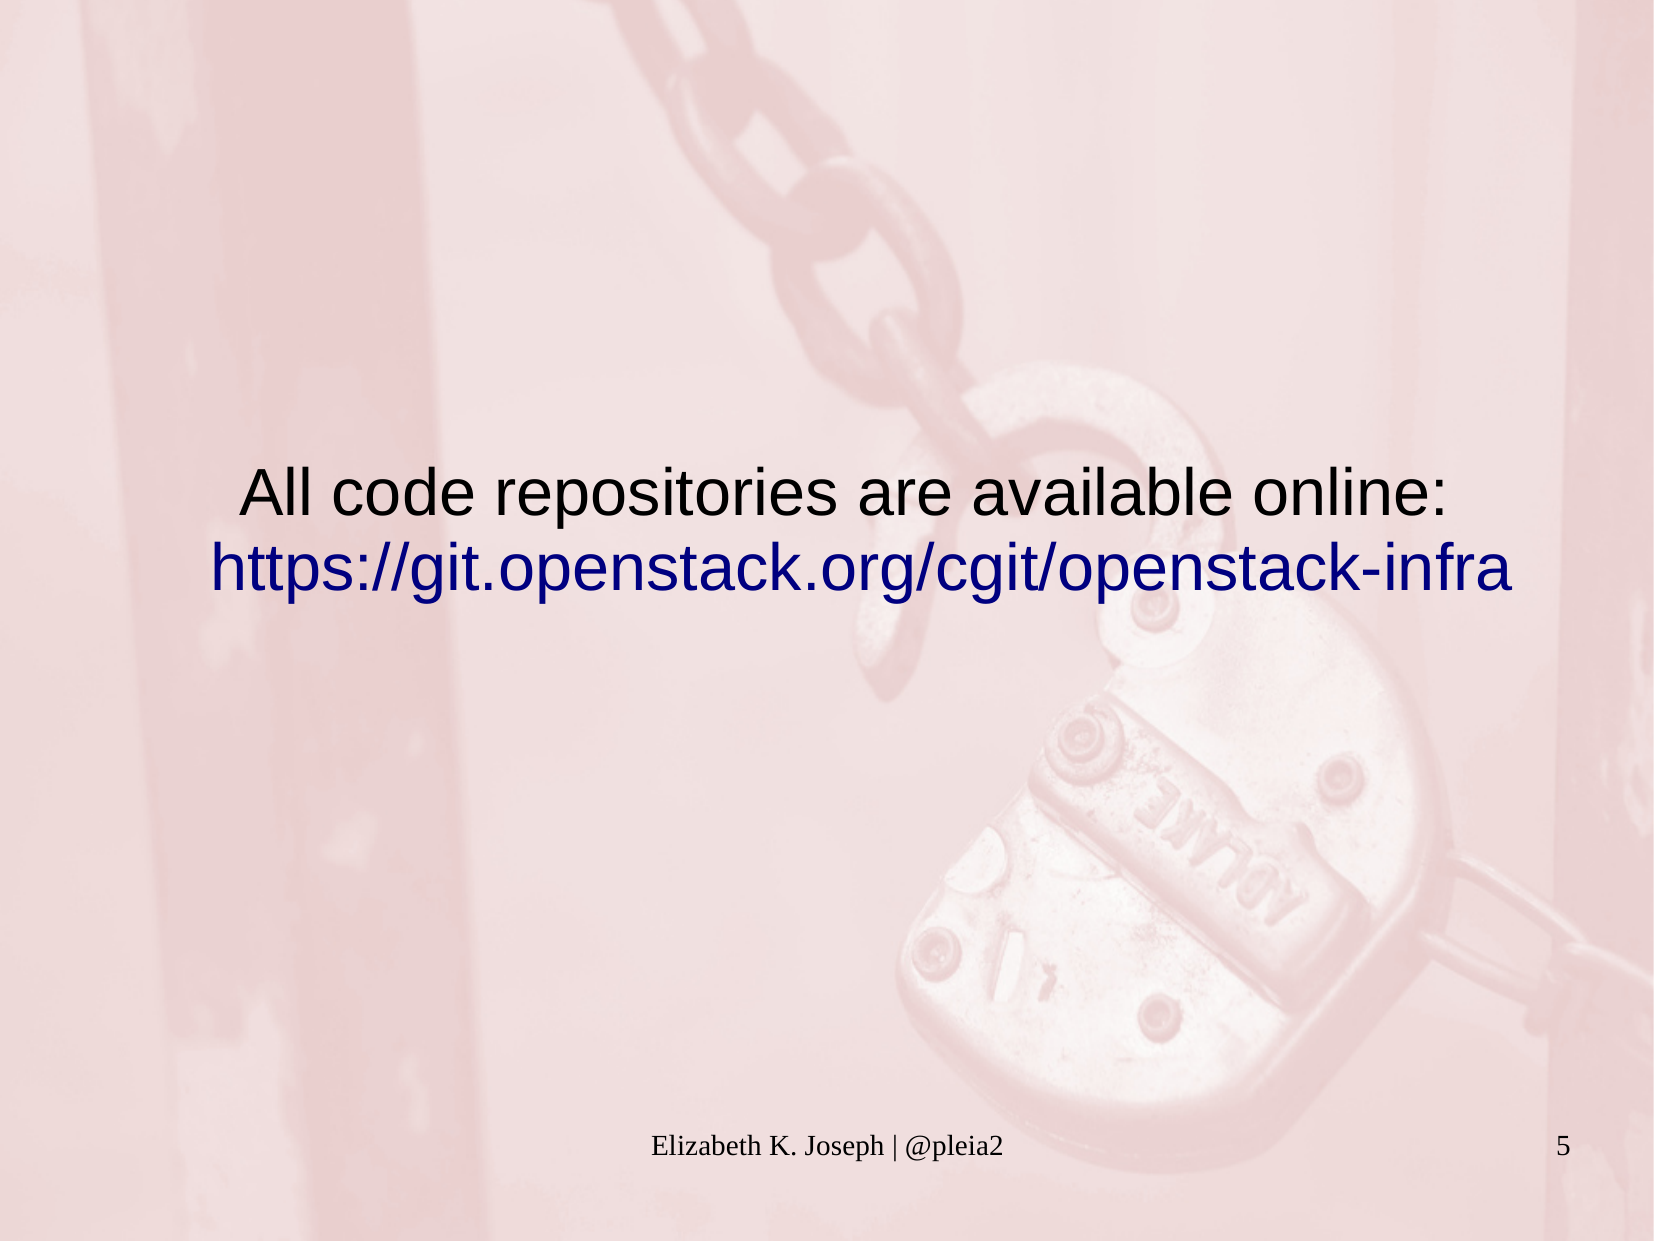

# All code repositories are available online:
https://git.openstack.org/cgit/openstack-infra
Elizabeth K. Joseph | @pleia2
5